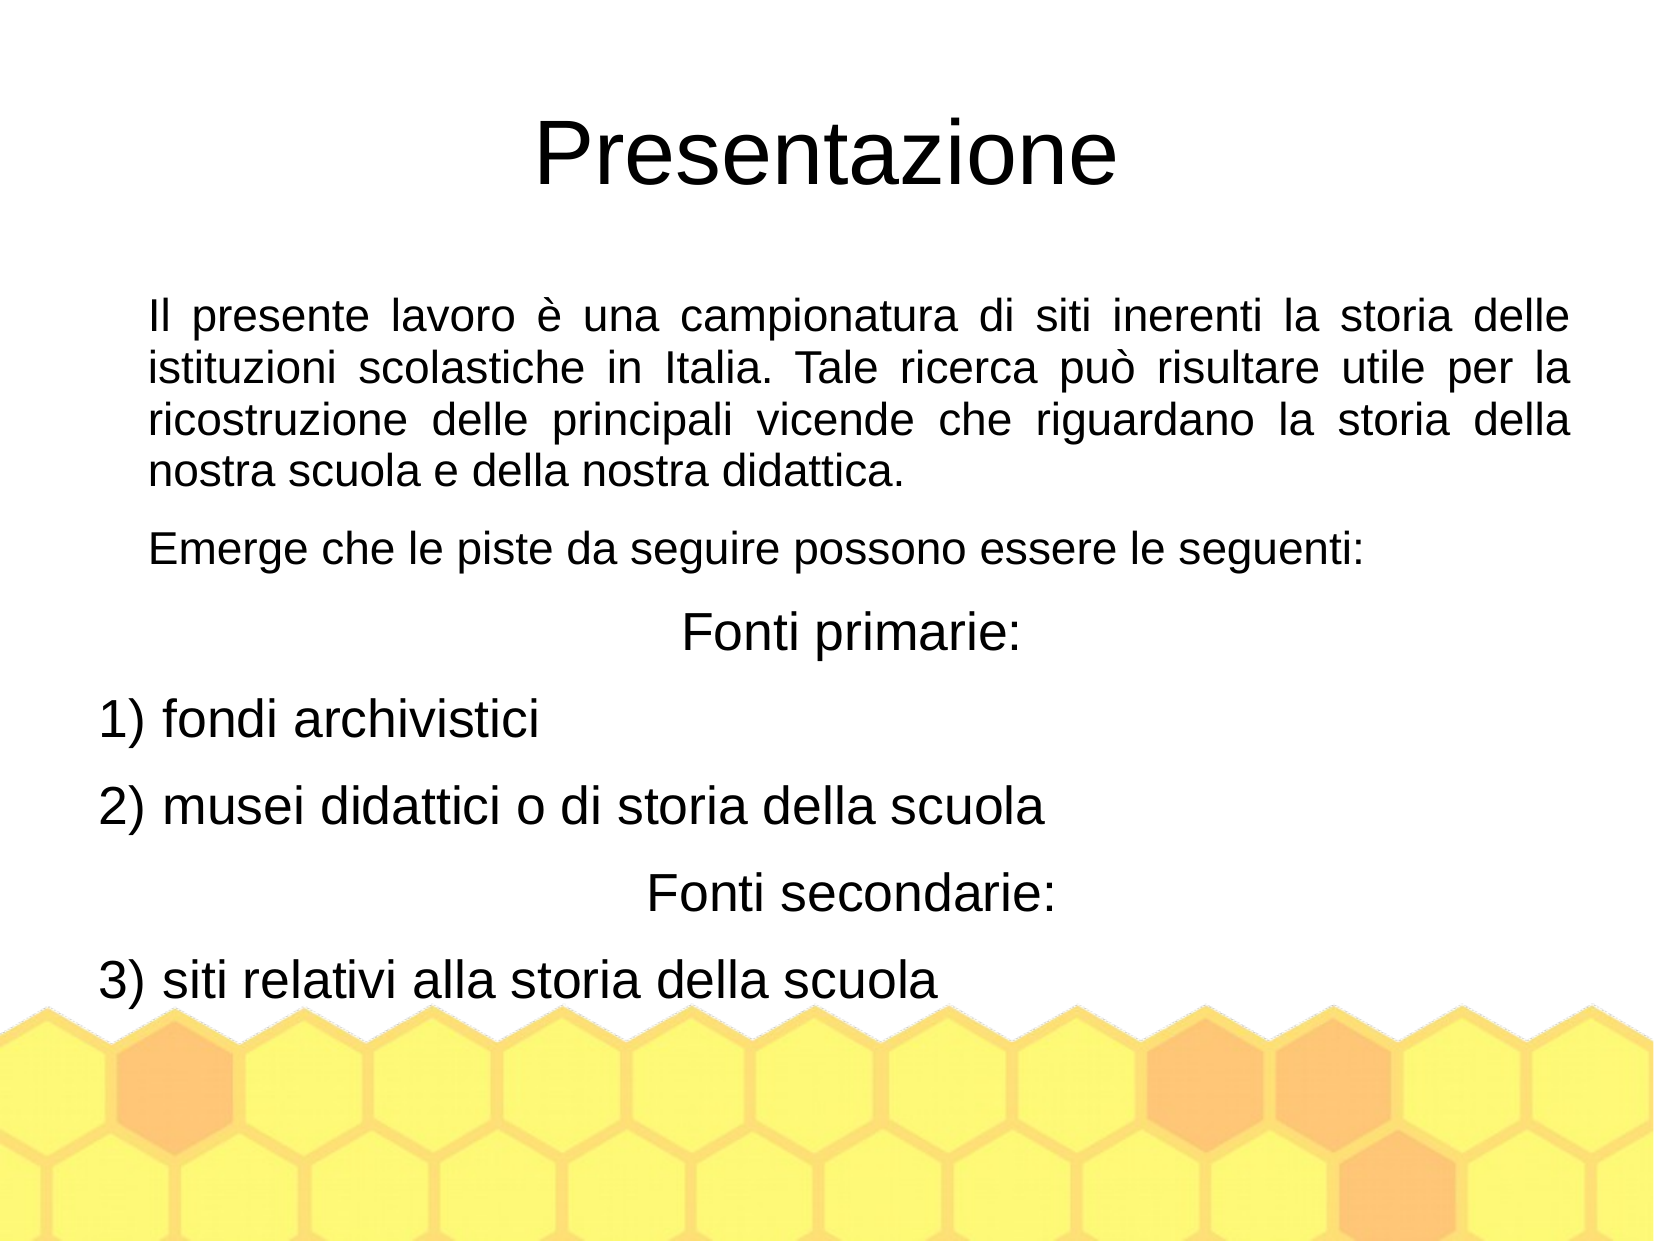

# Presentazione
Il presente lavoro è una campionatura di siti inerenti la storia delle istituzioni scolastiche in Italia. Tale ricerca può risultare utile per la ricostruzione delle principali vicende che riguardano la storia della nostra scuola e della nostra didattica.
Emerge che le piste da seguire possono essere le seguenti:
Fonti primarie:
 fondi archivistici
 musei didattici o di storia della scuola
Fonti secondarie:
 siti relativi alla storia della scuola